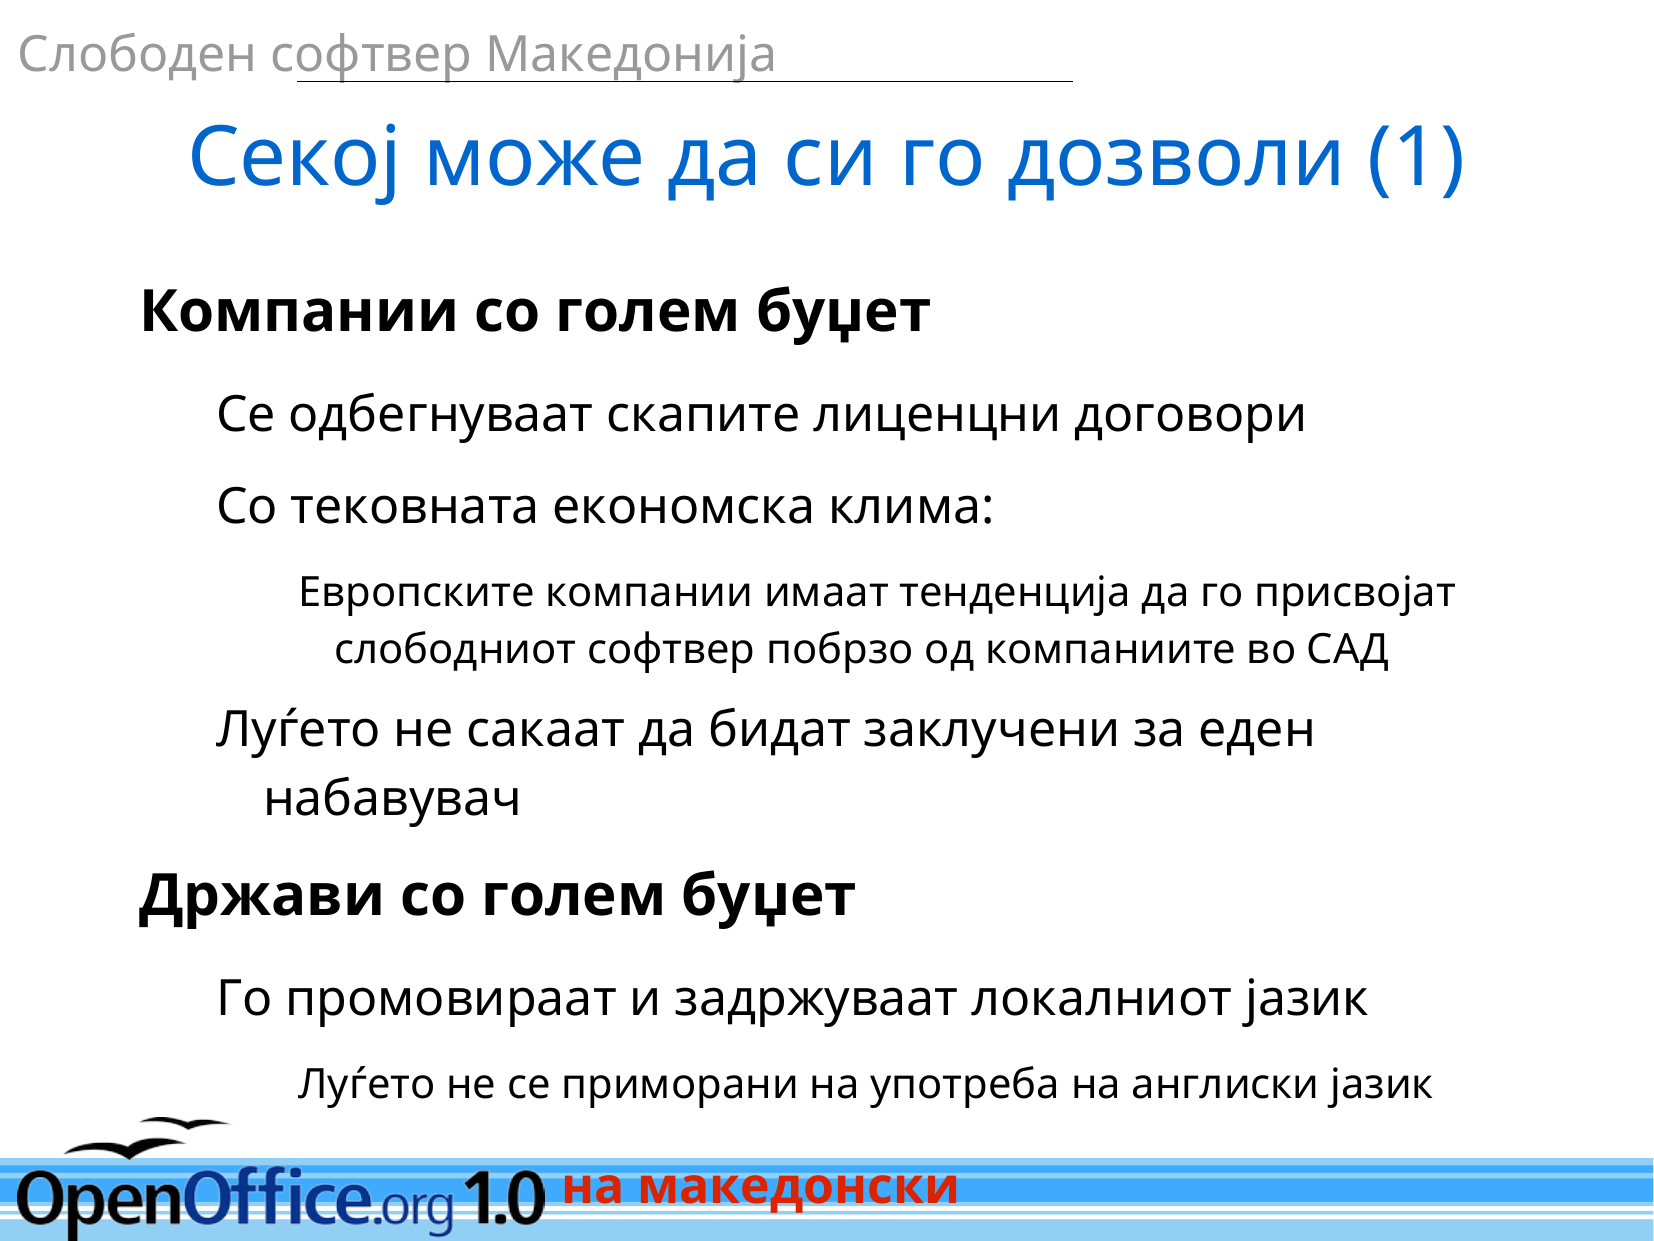

# Секој може да си го дозволи (1)
Компании со голем буџет
Се одбегнуваат скапите лиценцни договори
Со тековната економска клима:
Европските компании имаат тенденција да го присвојат слободниот софтвер побрзо од компаниите во САД
Луѓето не сакаат да бидат заклучени за еден набавувач
Држави со голем буџет
Го промовираат и задржуваат локалниот јазик
Луѓето не се приморани на употреба на англиски јазик